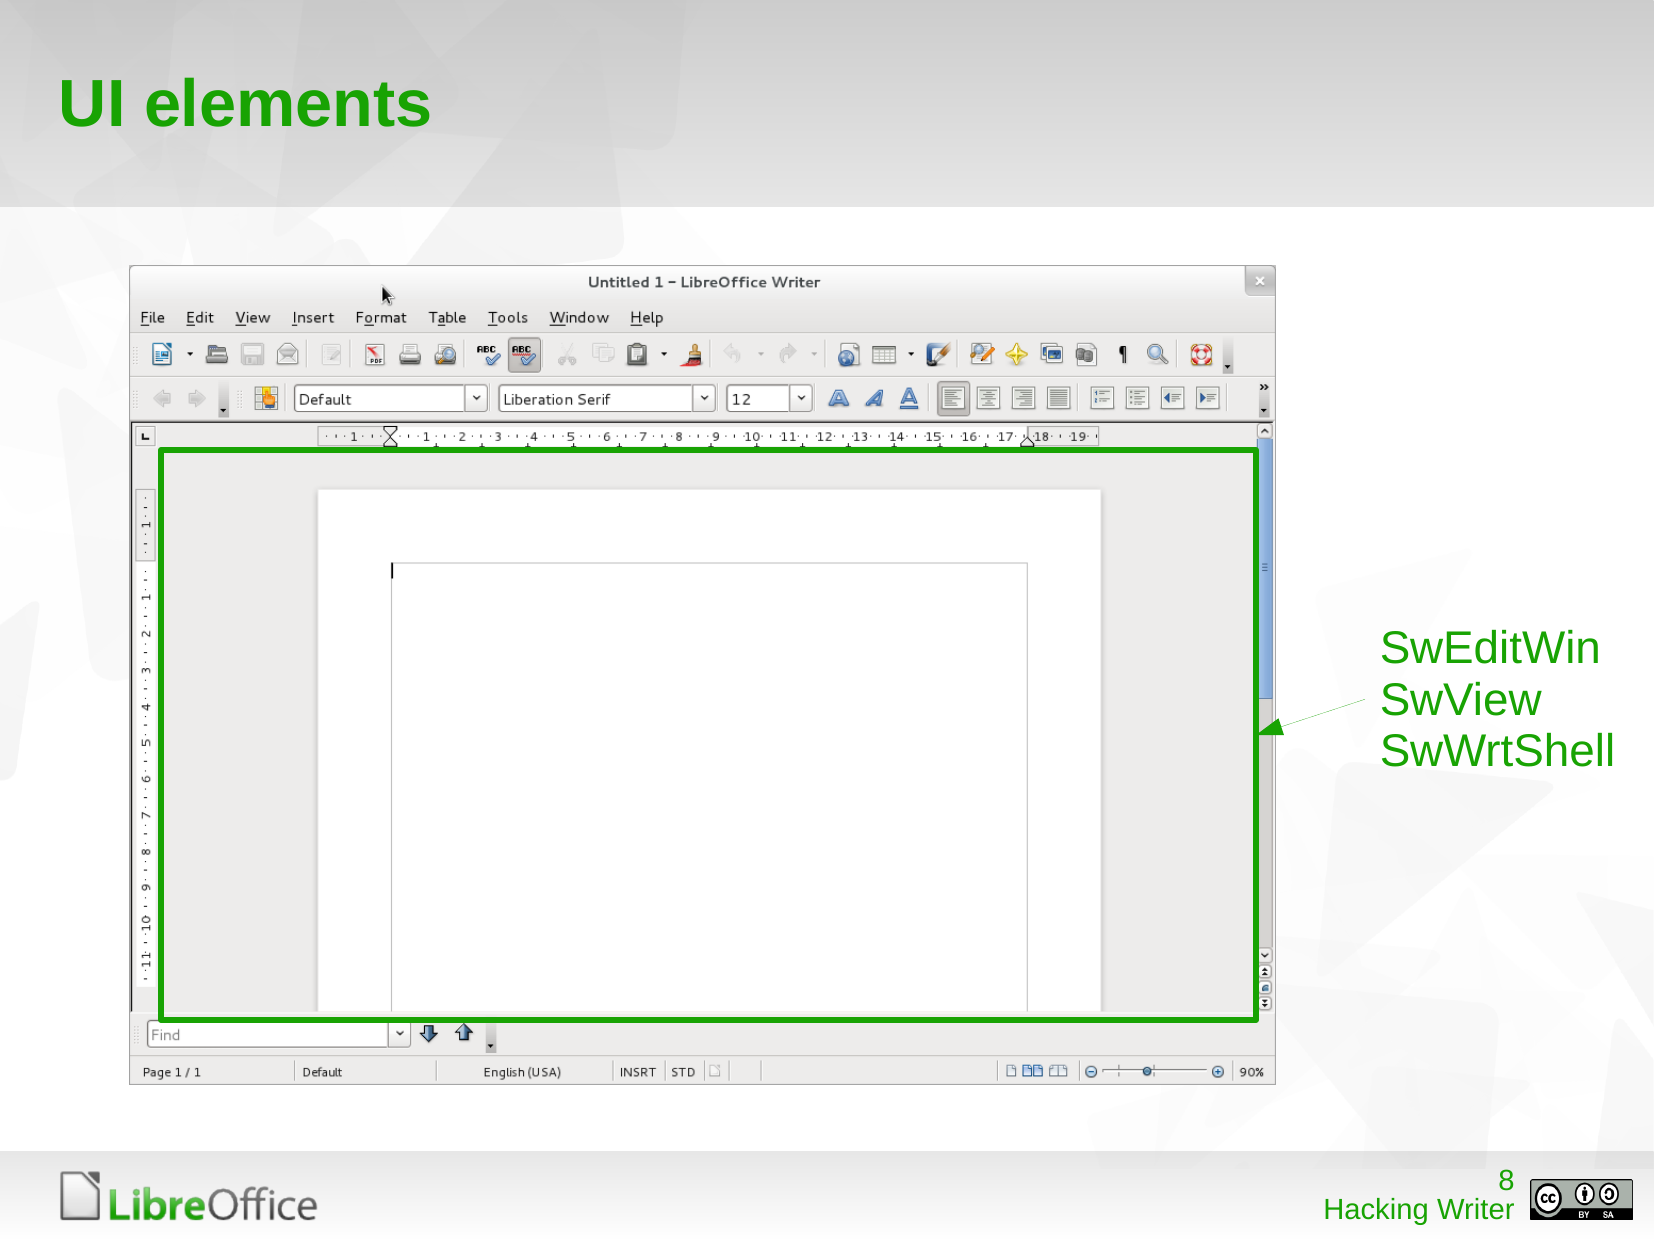

# UI elements
SwEditWin
SwView
SwWrtShell
8
Hacking Writer